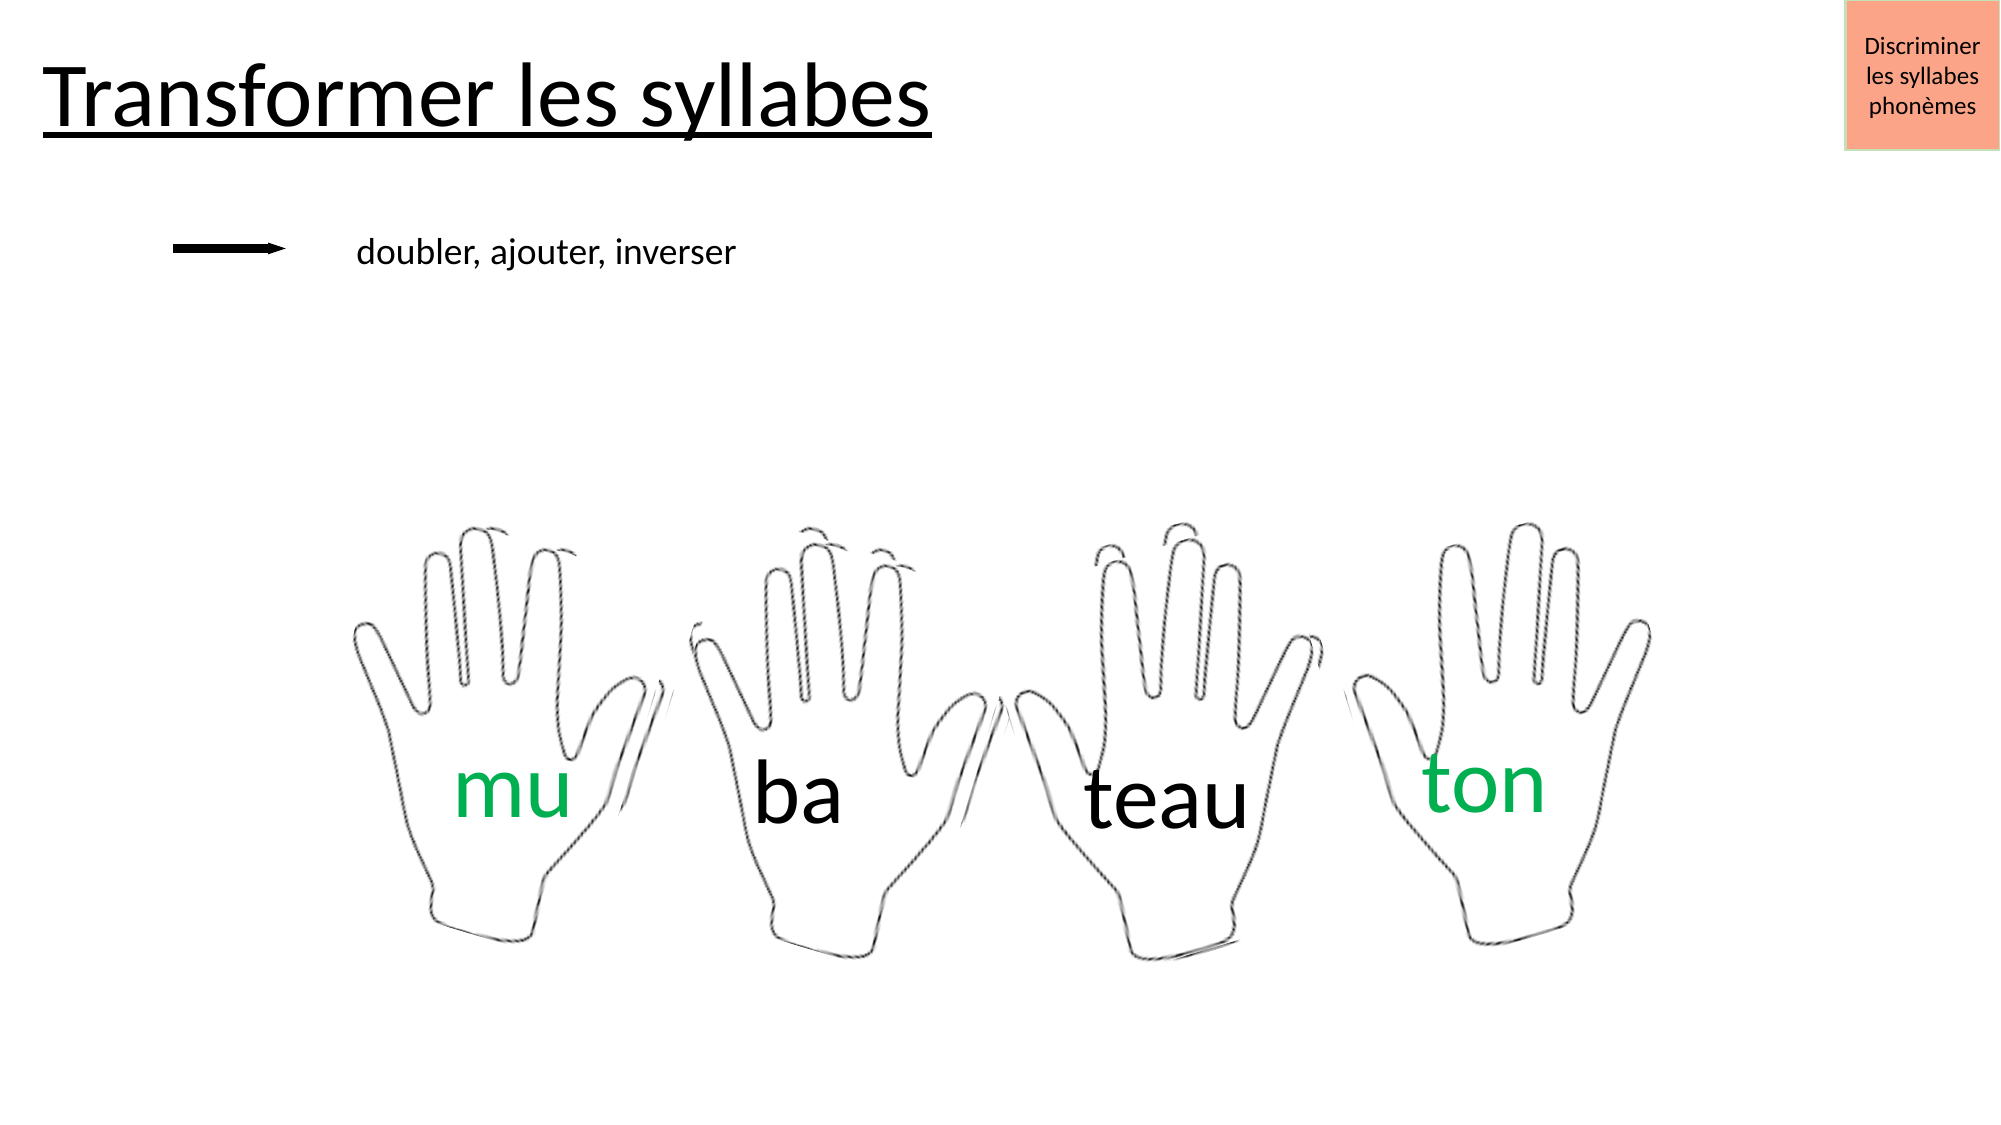

Discriminer les syllabes phonèmes
Transformer les syllabes
doubler, ajouter, inverser
ton
ton
mu
mou
mou
teau
la
ba
ri